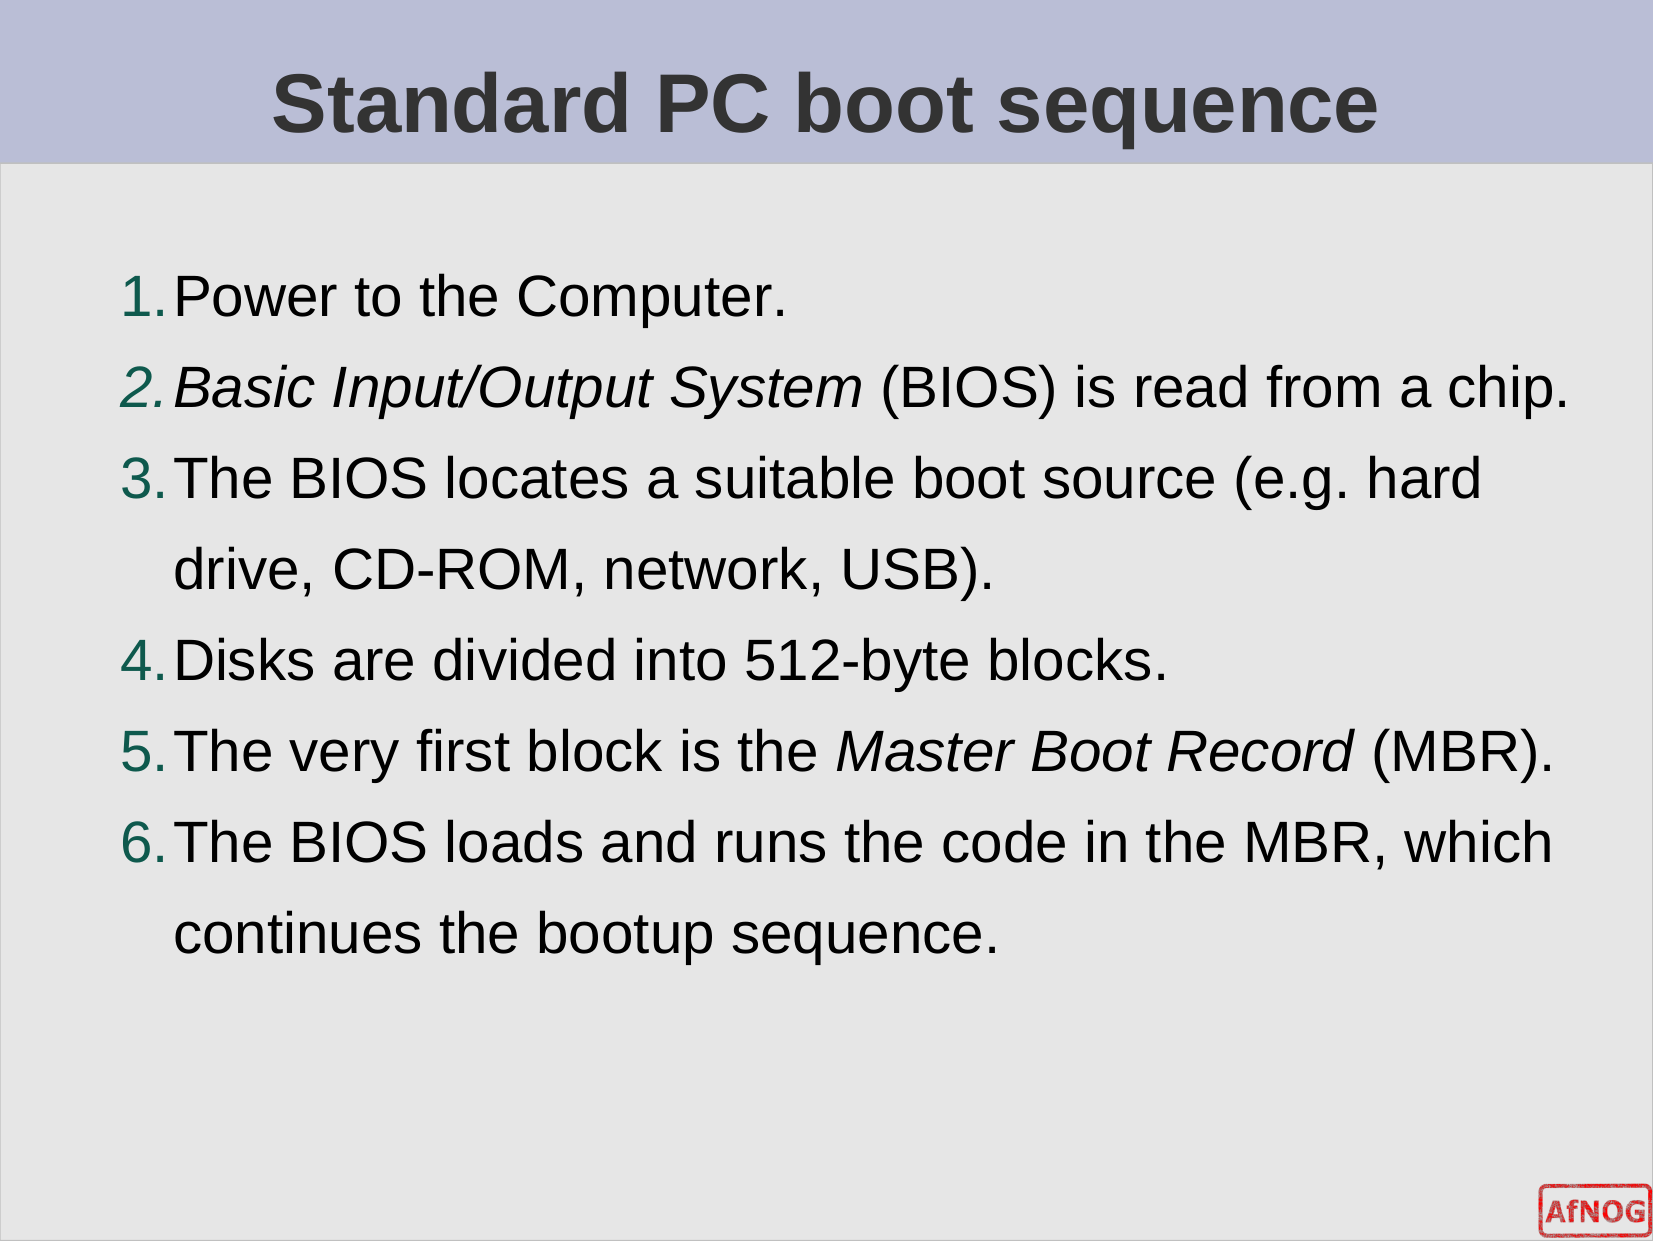

# Standard PC boot sequence
Power to the Computer.
Basic Input/Output System (BIOS) is read from a chip.
The BIOS locates a suitable boot source (e.g. hard drive, CD-ROM, network, USB).
Disks are divided into 512-byte blocks.
The very first block is the Master Boot Record (MBR).
The BIOS loads and runs the code in the MBR, which continues the bootup sequence.